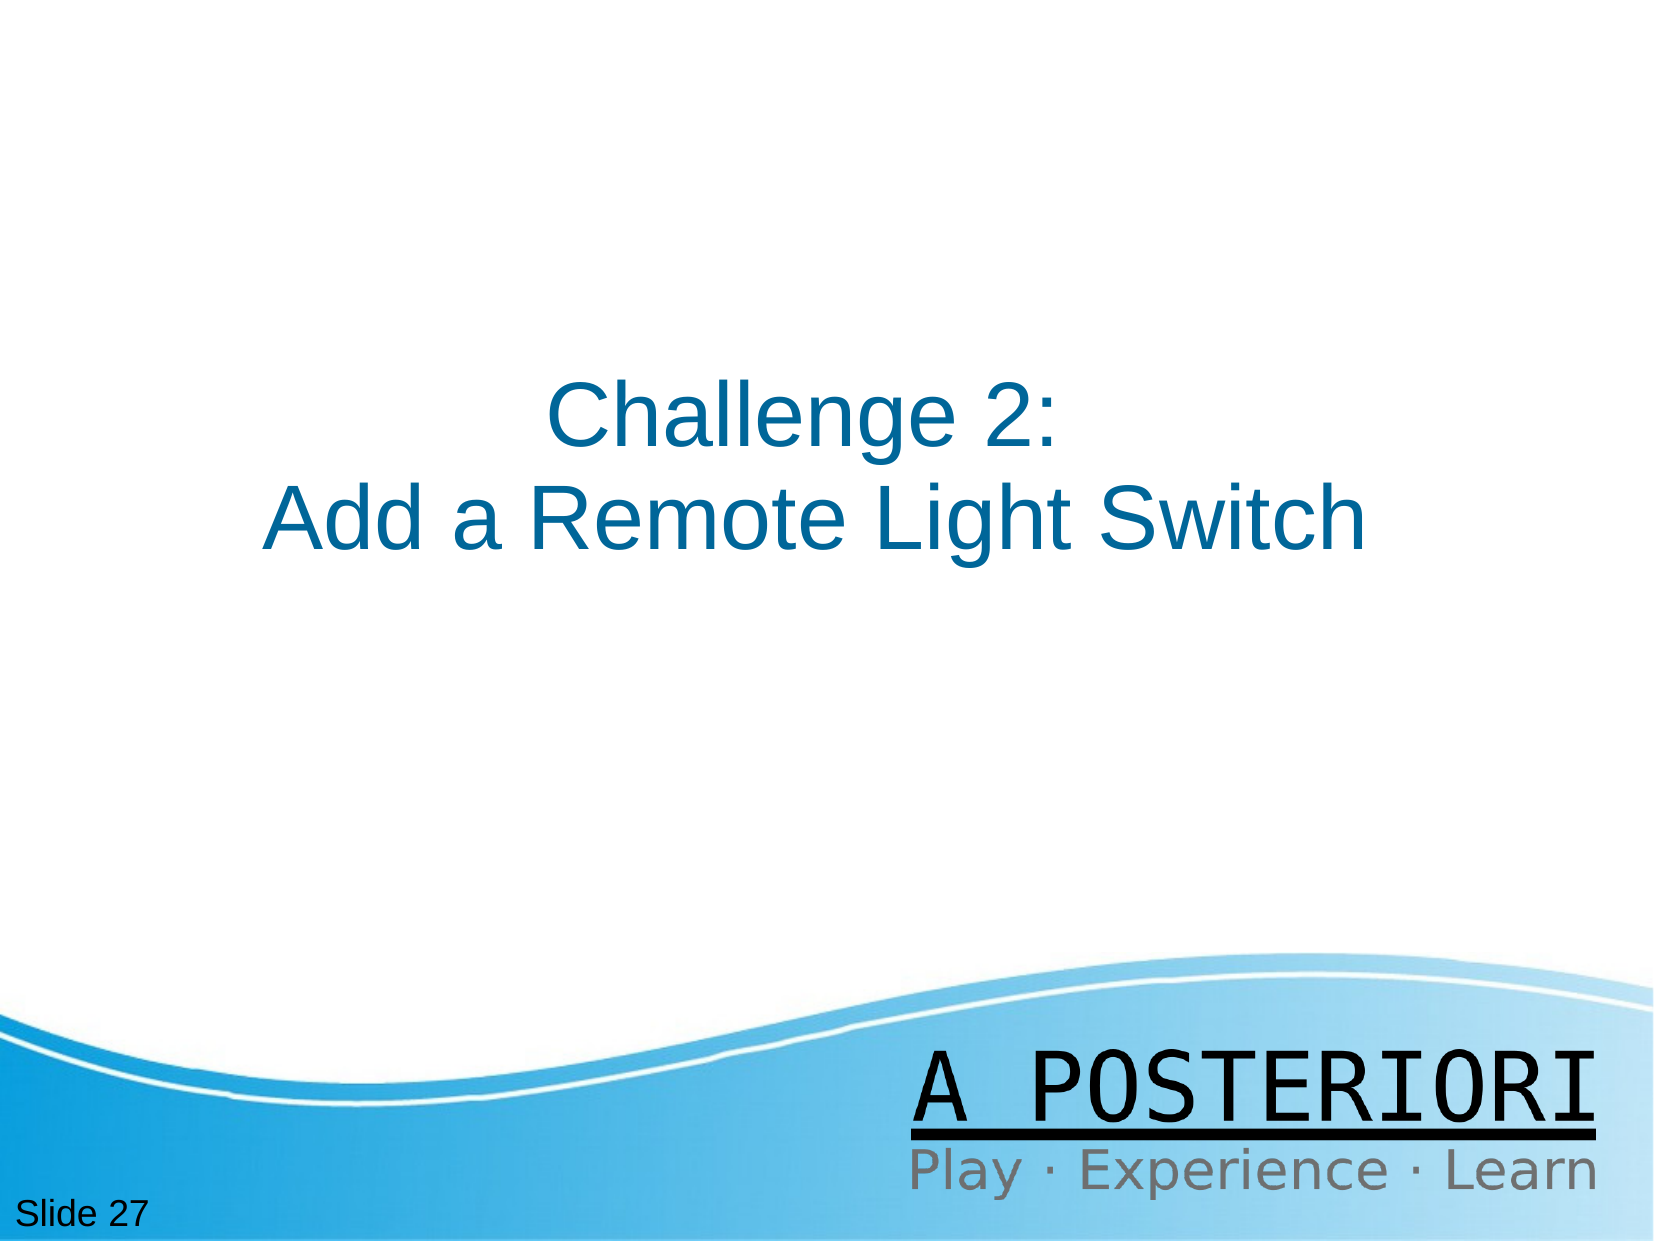

# Challenge 2: Add a Remote Light Switch